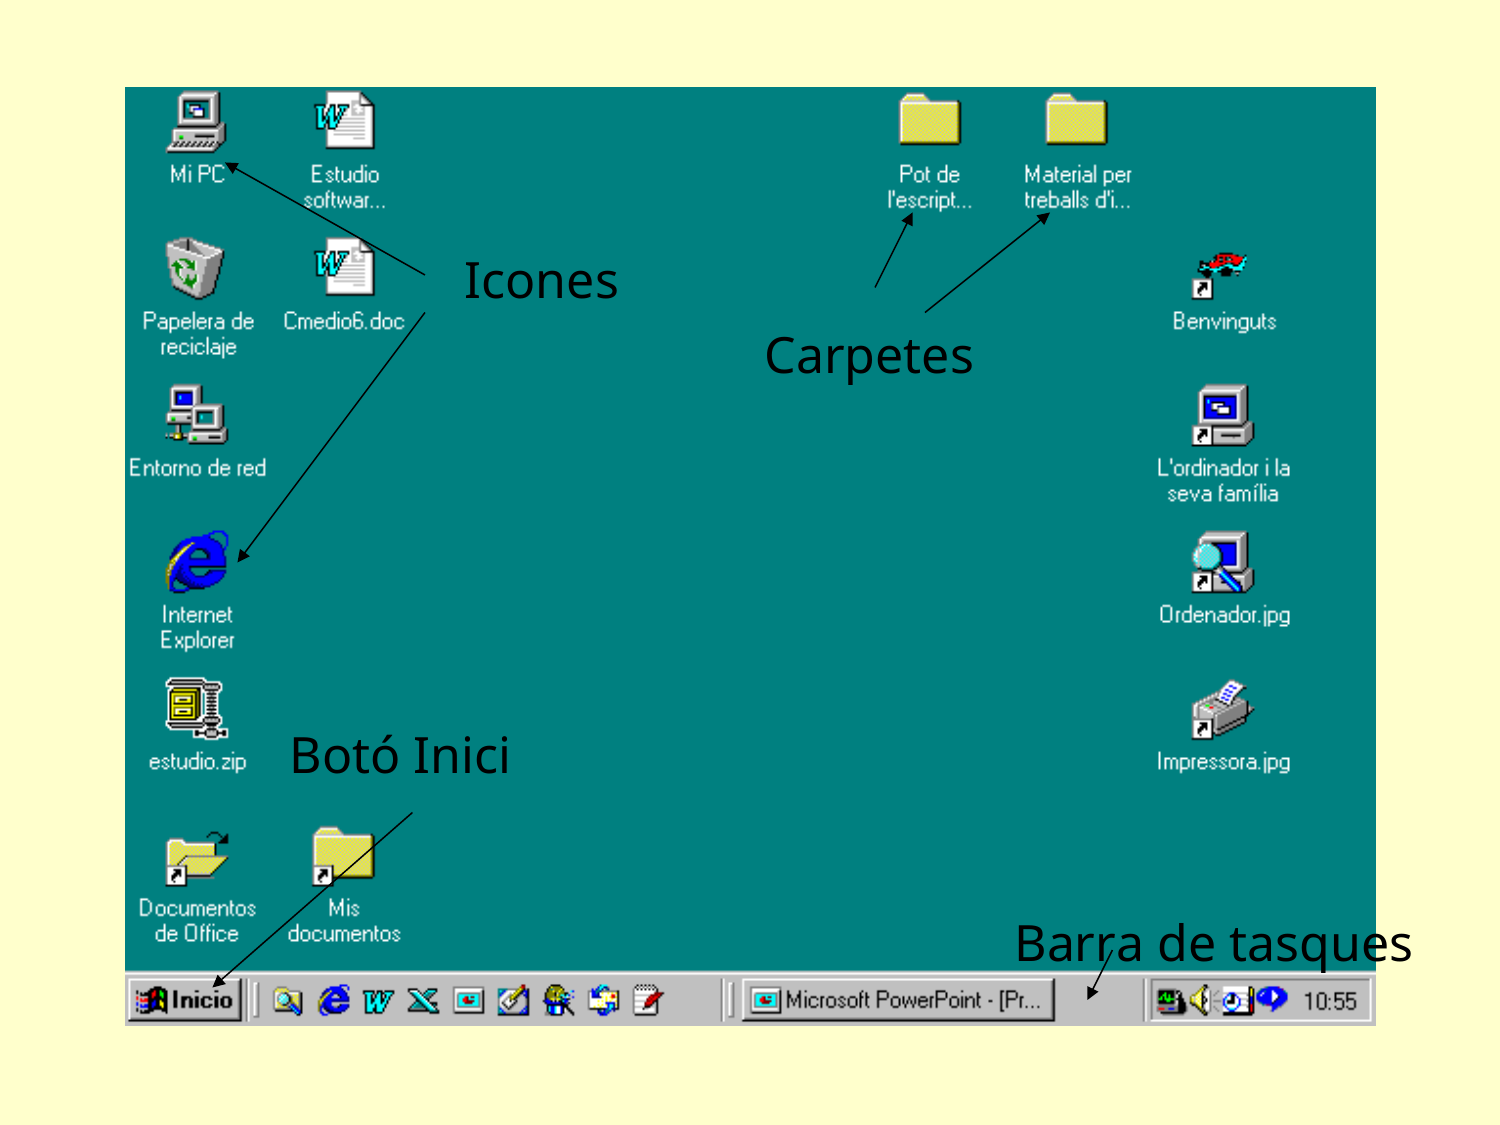

Icones
Carpetes
Botó Inici
Barra de tasques
Nivell A